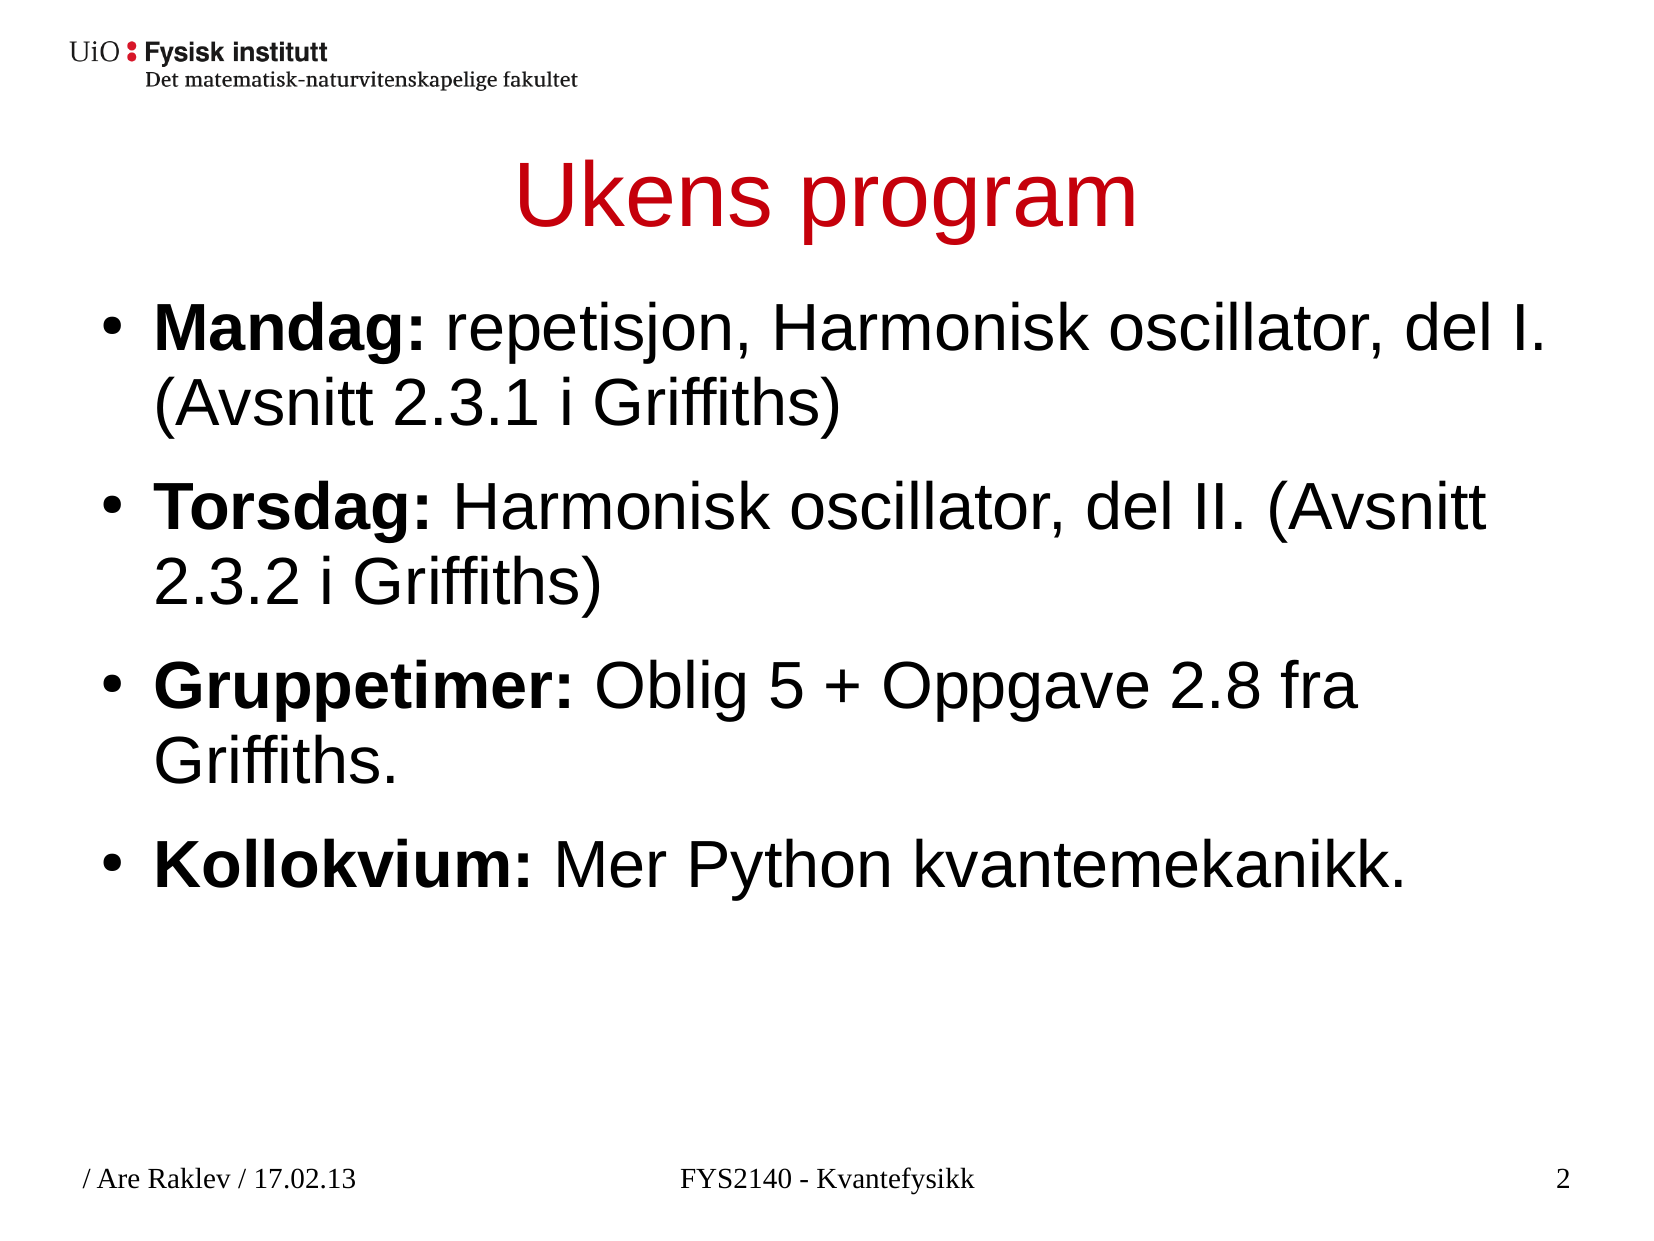

# Ukens program
Mandag: repetisjon, Harmonisk oscillator, del I. (Avsnitt 2.3.1 i Griffiths)
Torsdag: Harmonisk oscillator, del II. (Avsnitt 2.3.2 i Griffiths)
Gruppetimer: Oblig 5 + Oppgave 2.8 fra Griffiths.
Kollokvium: Mer Python kvantemekanikk.
/ Are Raklev / 17.02.13
FYS2140 - Kvantefysikk
2